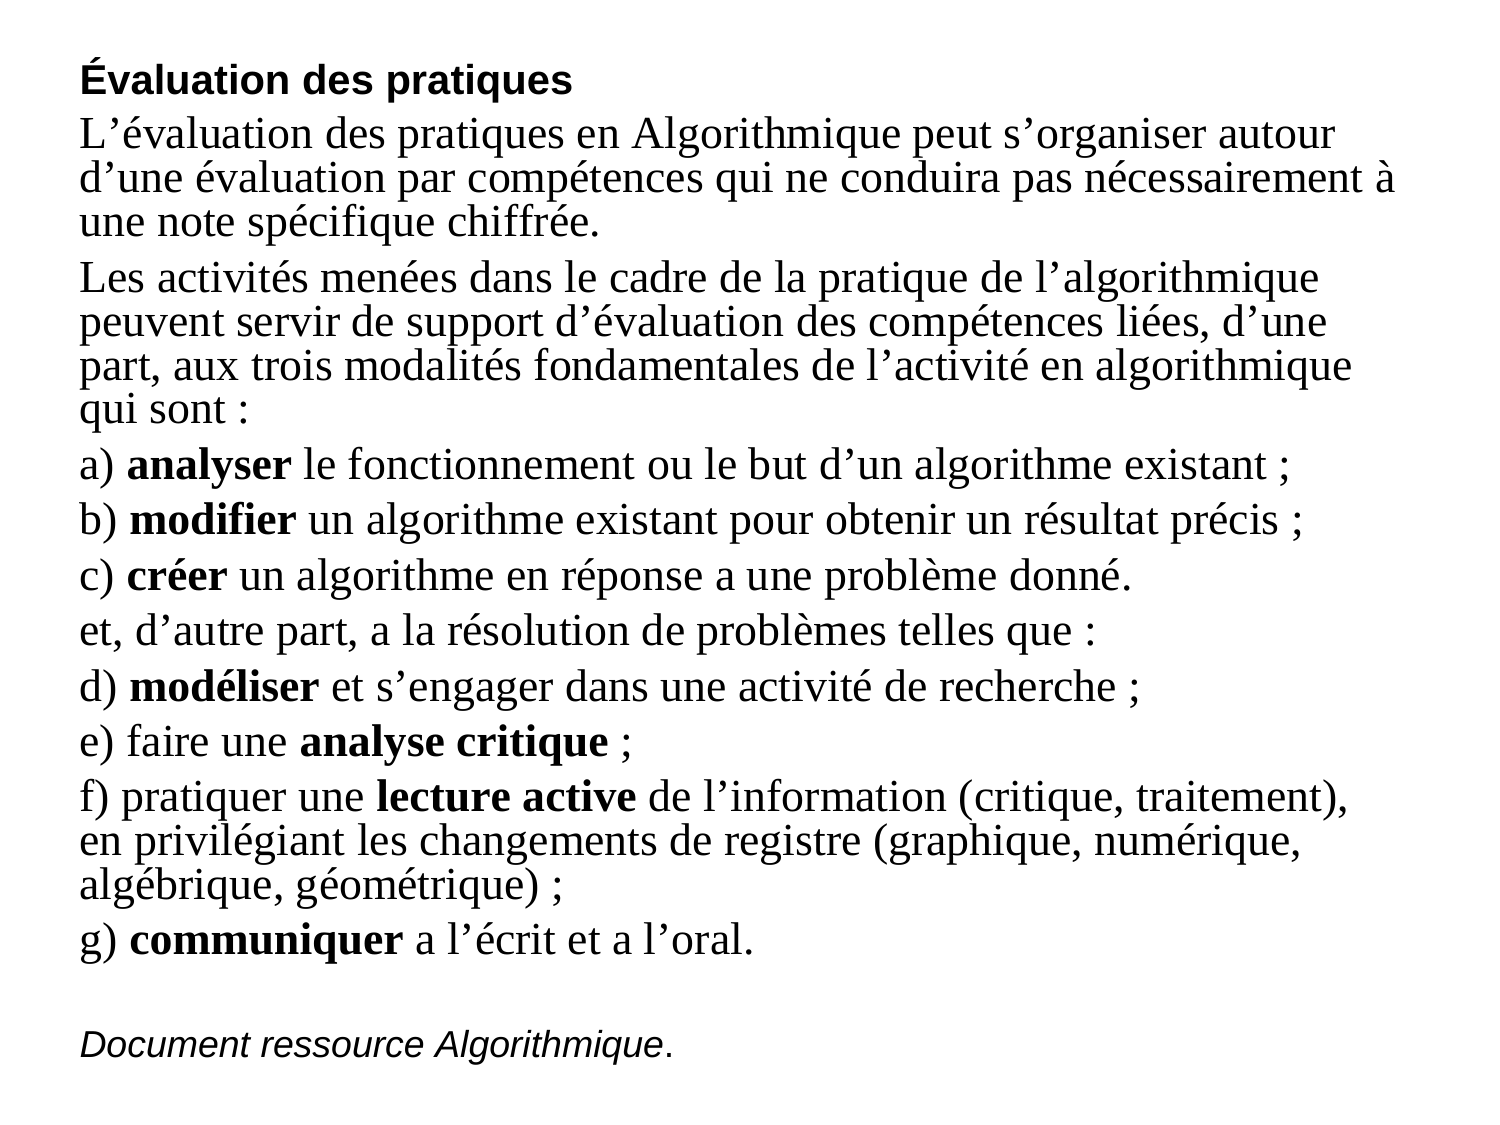

# Évaluation des pratiques
L’évaluation des pratiques en Algorithmique peut s’organiser autour d’une évaluation par compétences qui ne conduira pas nécessairement à une note spécifique chiffrée.
Les activités menées dans le cadre de la pratique de l’algorithmique peuvent servir de support d’évaluation des compétences liées, d’une part, aux trois modalités fondamentales de l’activité en algorithmique qui sont :
a) analyser le fonctionnement ou le but d’un algorithme existant ;
b) modifier un algorithme existant pour obtenir un résultat précis ;
c) créer un algorithme en réponse a une problème donné.
et, d’autre part, a la résolution de problèmes telles que :
d) modéliser et s’engager dans une activité de recherche ;
e) faire une analyse critique ;
f) pratiquer une lecture active de l’information (critique, traitement), en privilégiant les changements de registre (graphique, numérique, algébrique, géométrique) ;
g) communiquer a l’écrit et a l’oral.
Document ressource Algorithmique.